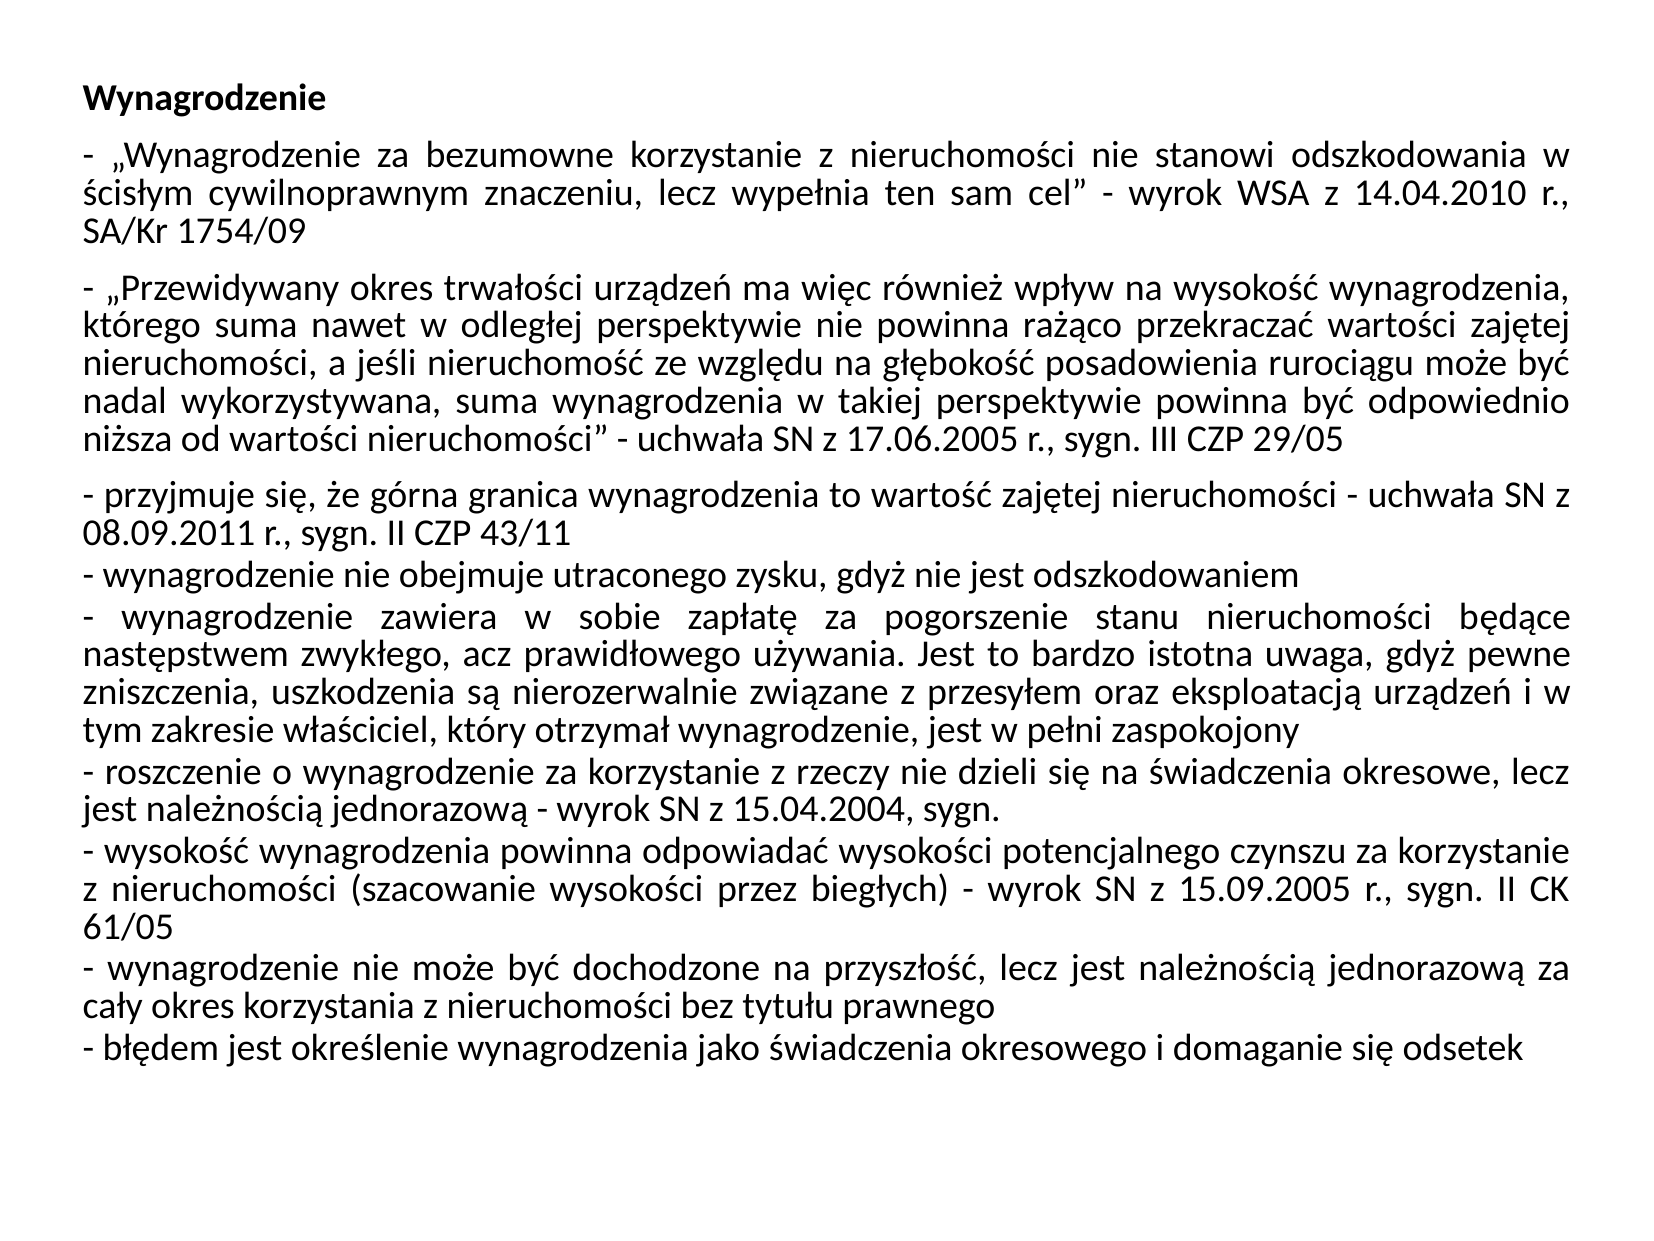

#
Wynagrodzenie
- „Wynagrodzenie za bezumowne korzystanie z nieruchomości nie stanowi odszkodowania w ścisłym cywilnoprawnym znaczeniu, lecz wypełnia ten sam cel” - wyrok WSA z 14.04.2010 r., SA/Kr 1754/09
- „Przewidywany okres trwałości urządzeń ma więc również wpływ na wysokość wynagrodzenia, którego suma nawet w odległej perspektywie nie powinna rażąco przekraczać wartości zajętej nieruchomości, a jeśli nieruchomość ze względu na głębokość posadowienia rurociągu może być nadal wykorzystywana, suma wynagrodzenia w takiej perspektywie powinna być odpowiednio niższa od wartości nieruchomości” - uchwała SN z 17.06.2005 r., sygn. III CZP 29/05
- przyjmuje się, że górna granica wynagrodzenia to wartość zajętej nieruchomości - uchwała SN z 08.09.2011 r., sygn. II CZP 43/11
- wynagrodzenie nie obejmuje utraconego zysku, gdyż nie jest odszkodowaniem
- wynagrodzenie zawiera w sobie zapłatę za pogorszenie stanu nieruchomości będące następstwem zwykłego, acz prawidłowego używania. Jest to bardzo istotna uwaga, gdyż pewne zniszczenia, uszkodzenia są nierozerwalnie związane z przesyłem oraz eksploatacją urządzeń i w tym zakresie właściciel, który otrzymał wynagrodzenie, jest w pełni zaspokojony
- roszczenie o wynagrodzenie za korzystanie z rzeczy nie dzieli się na świadczenia okresowe, lecz jest należnością jednorazową - wyrok SN z 15.04.2004, sygn.
- wysokość wynagrodzenia powinna odpowiadać wysokości potencjalnego czynszu za korzystanie z nieruchomości (szacowanie wysokości przez biegłych) - wyrok SN z 15.09.2005 r., sygn. II CK 61/05
- wynagrodzenie nie może być dochodzone na przyszłość, lecz jest należnością jednorazową za cały okres korzystania z nieruchomości bez tytułu prawnego
- błędem jest określenie wynagrodzenia jako świadczenia okresowego i domaganie się odsetek